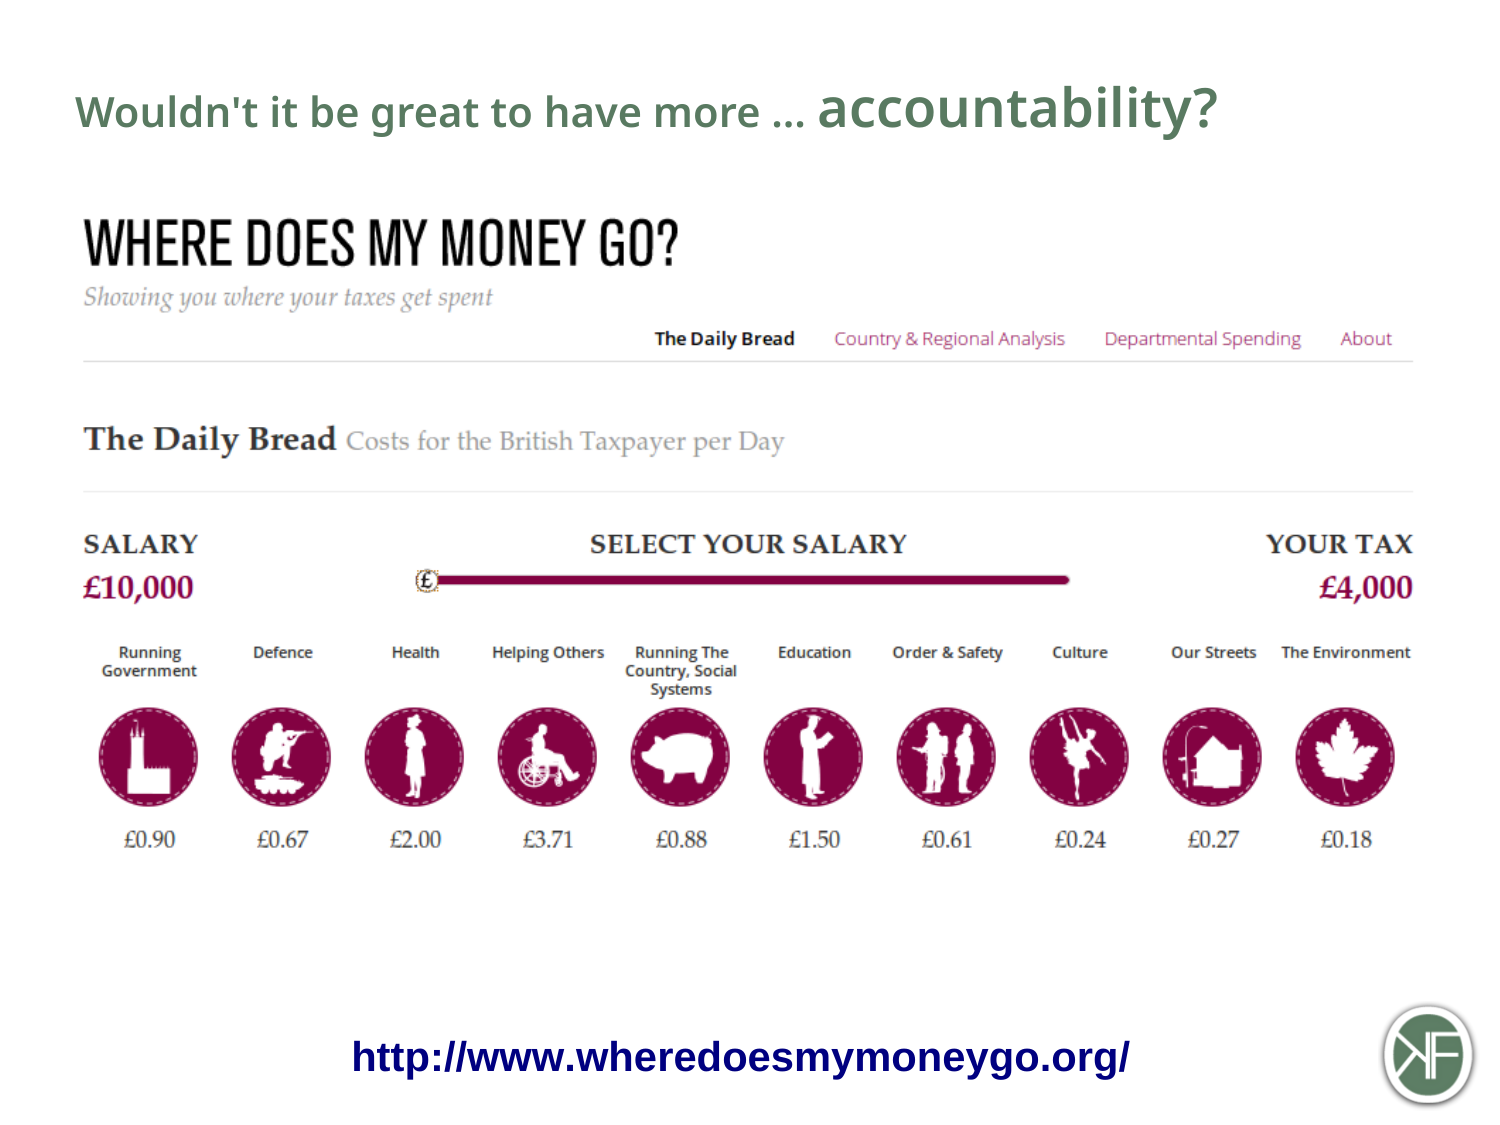

# Wouldn't it be great to have more … accountability?
http://www.wheredoesmymoneygo.org/